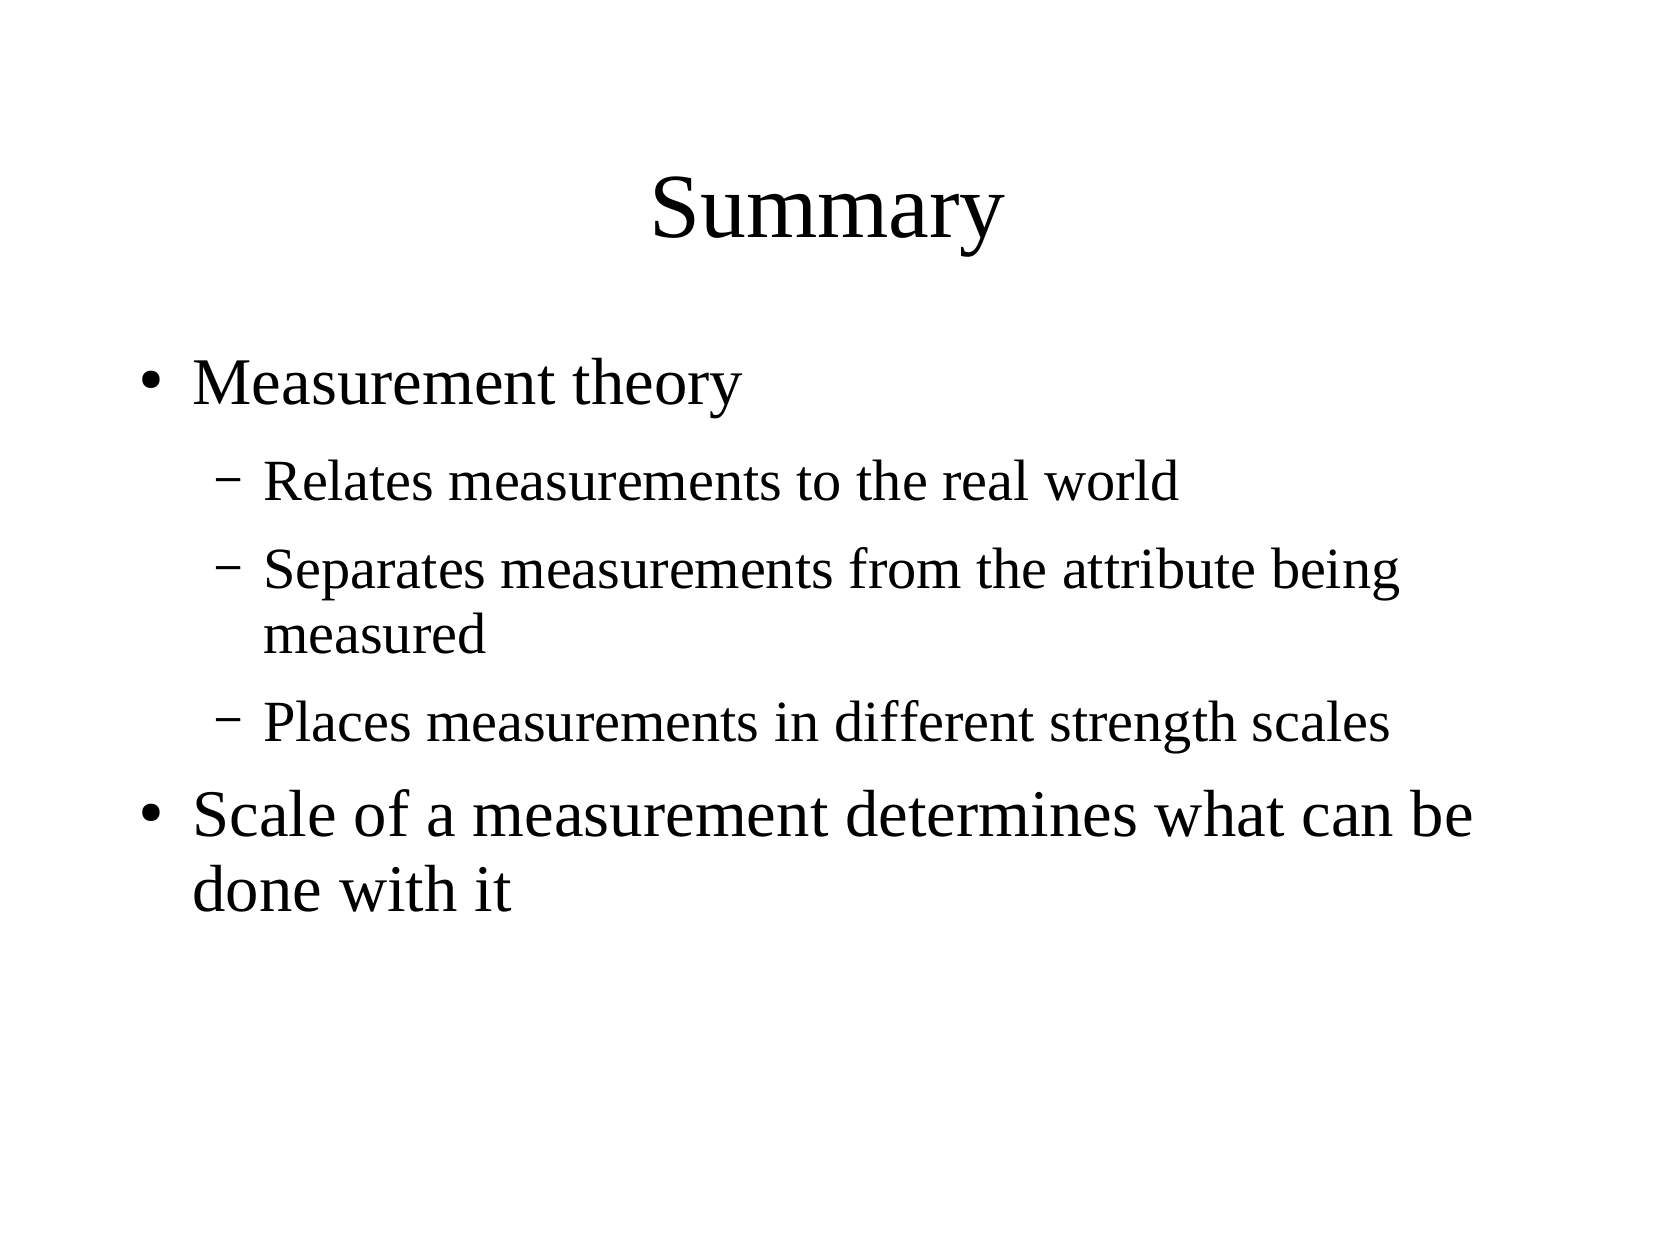

# Summary
Measurement theory
Relates measurements to the real world
Separates measurements from the attribute being measured
Places measurements in different strength scales
Scale of a measurement determines what can be done with it